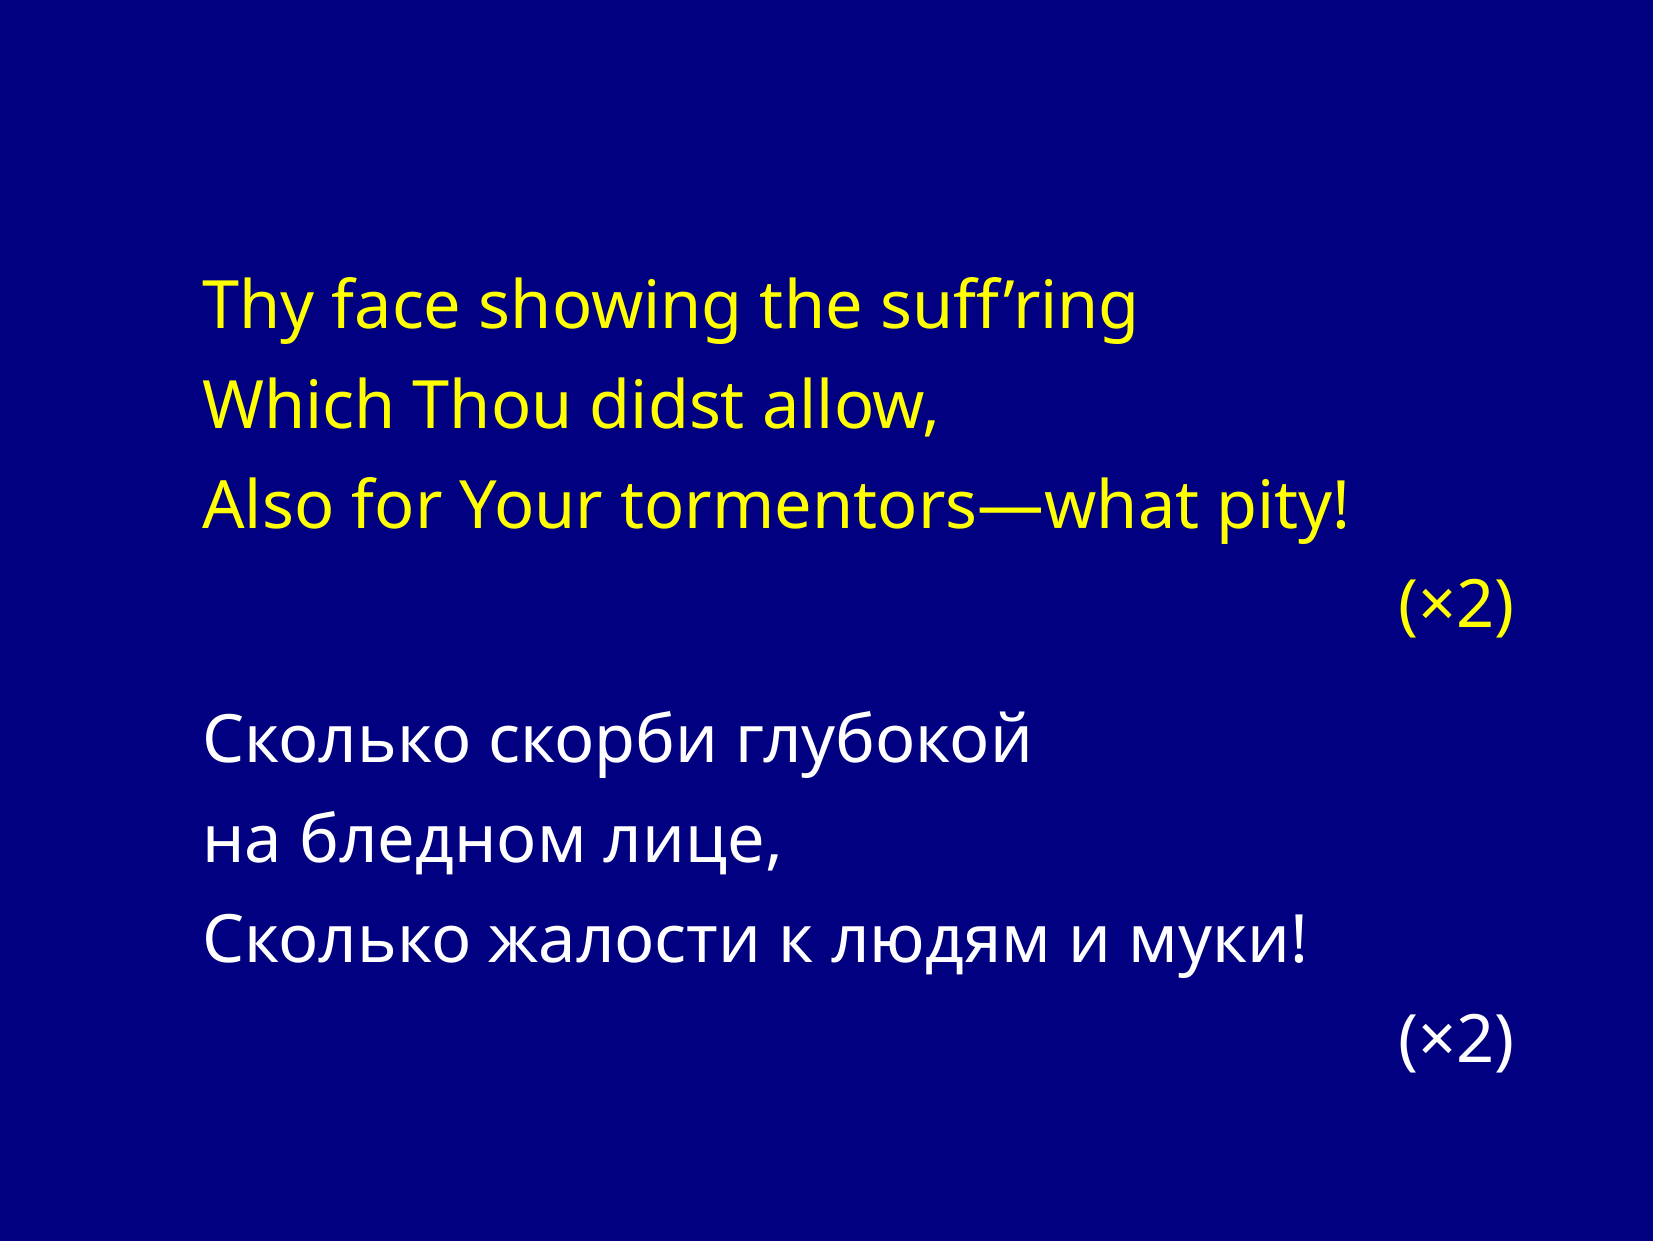

Thy face showing the suff’ring
	Which Thou didst allow,
	Also for Your tormentors—what pity!
			(×2)
	Сколько скорби глубокой
	на бледном лице,
	Сколько жалости к людям и муки!
			(×2)